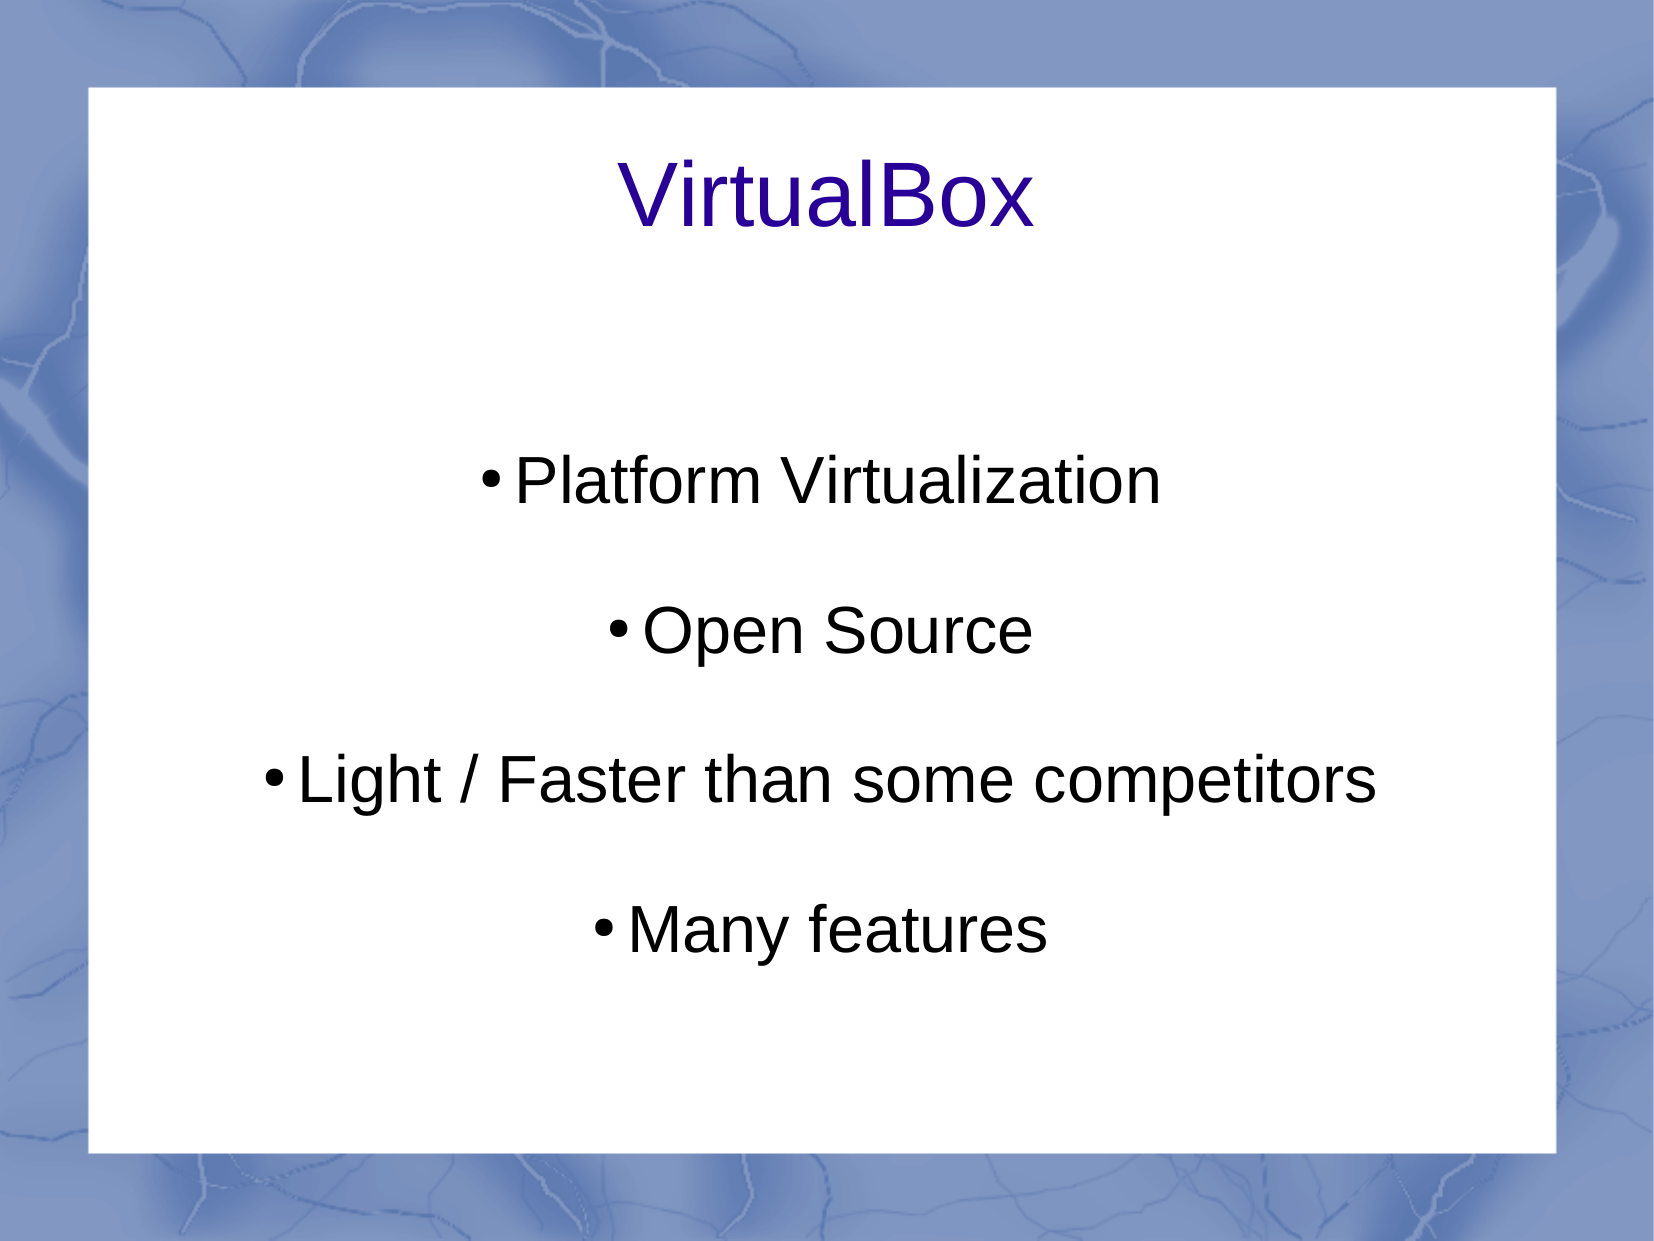

# VirtualBox
Platform Virtualization
Open Source
Light / Faster than some competitors
Many features